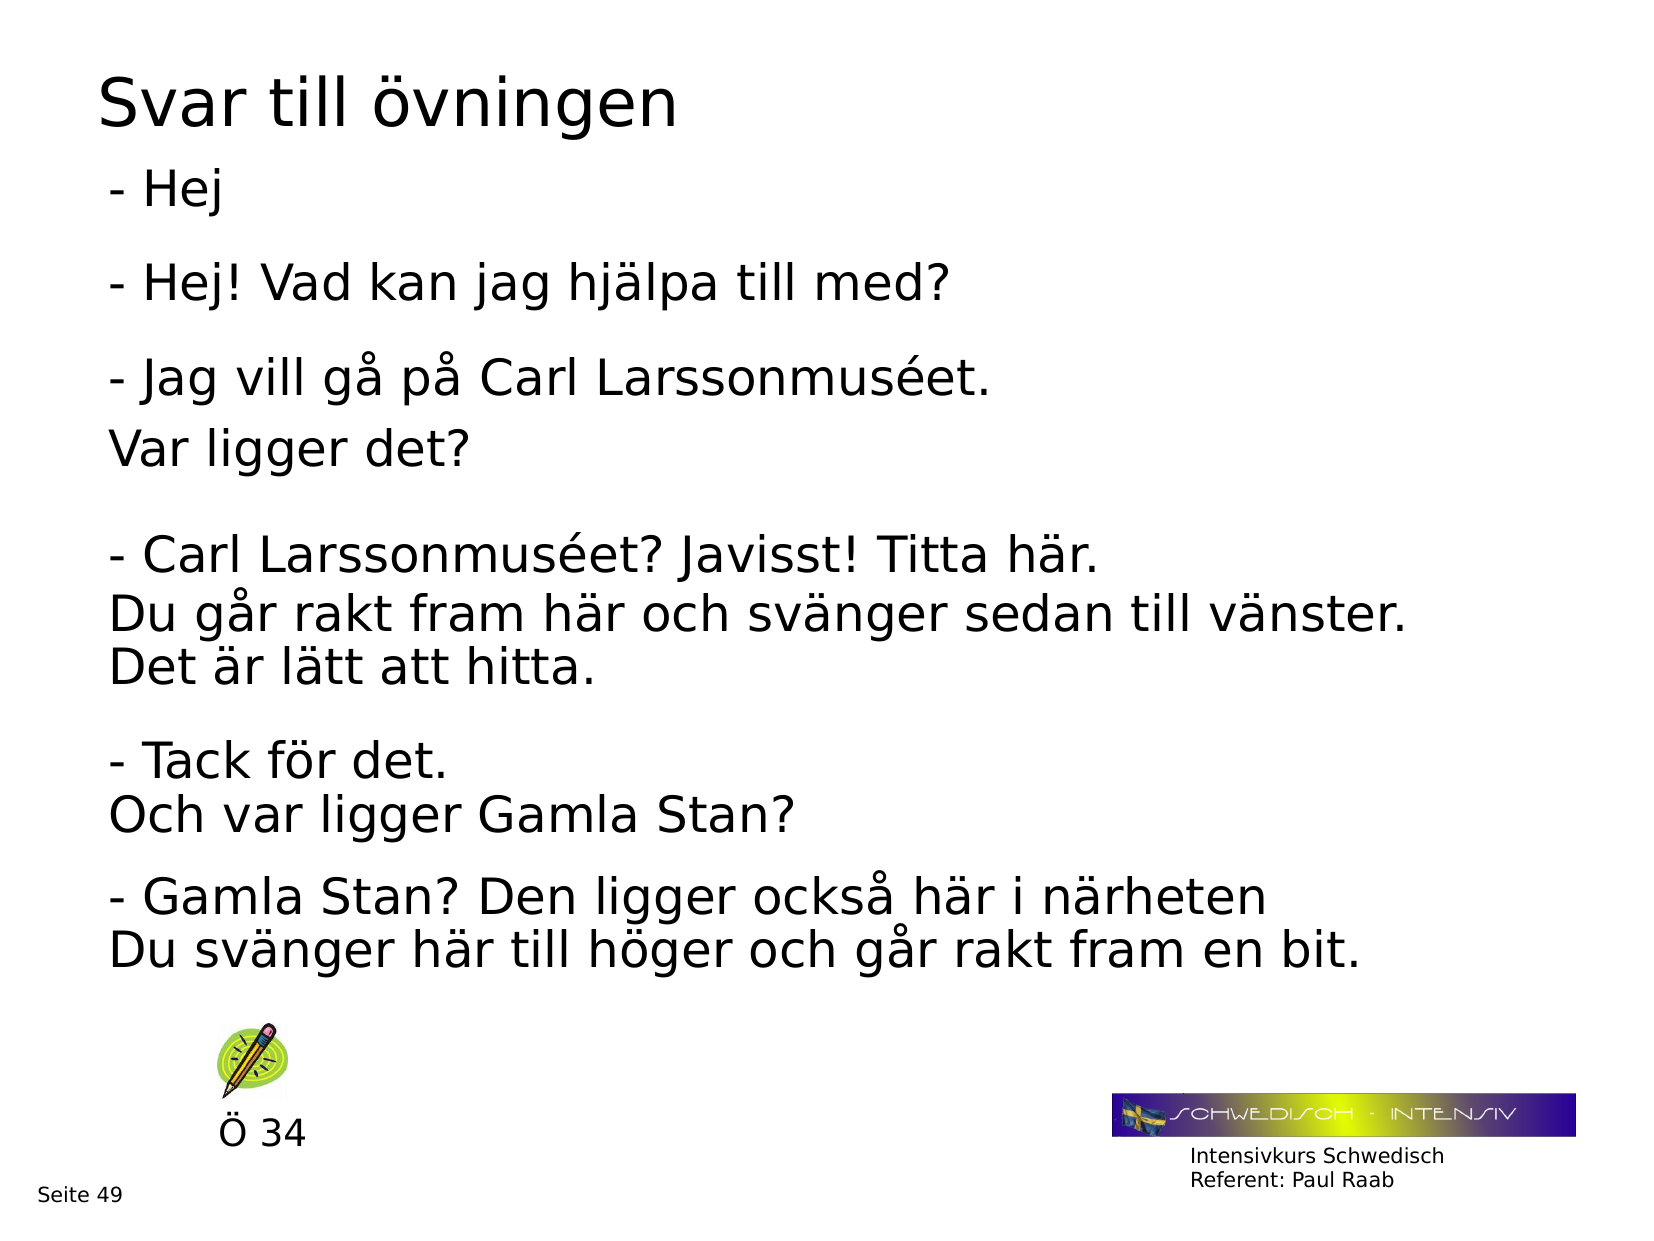

Svar till övningen
- Hej
- Hej! Vad kan jag hjälpa till med?
- Jag vill gå på Carl Larssonmuséet.
Var ligger det?
- Carl Larssonmuséet? Javisst! Titta här.
Du går rakt fram här och svänger sedan till vänster.
Det är lätt att hitta.
- Tack för det.
Och var ligger Gamla Stan?
- Gamla Stan? Den ligger också här i närheten
Du svänger här till höger och går rakt fram en bit.
Ö 34